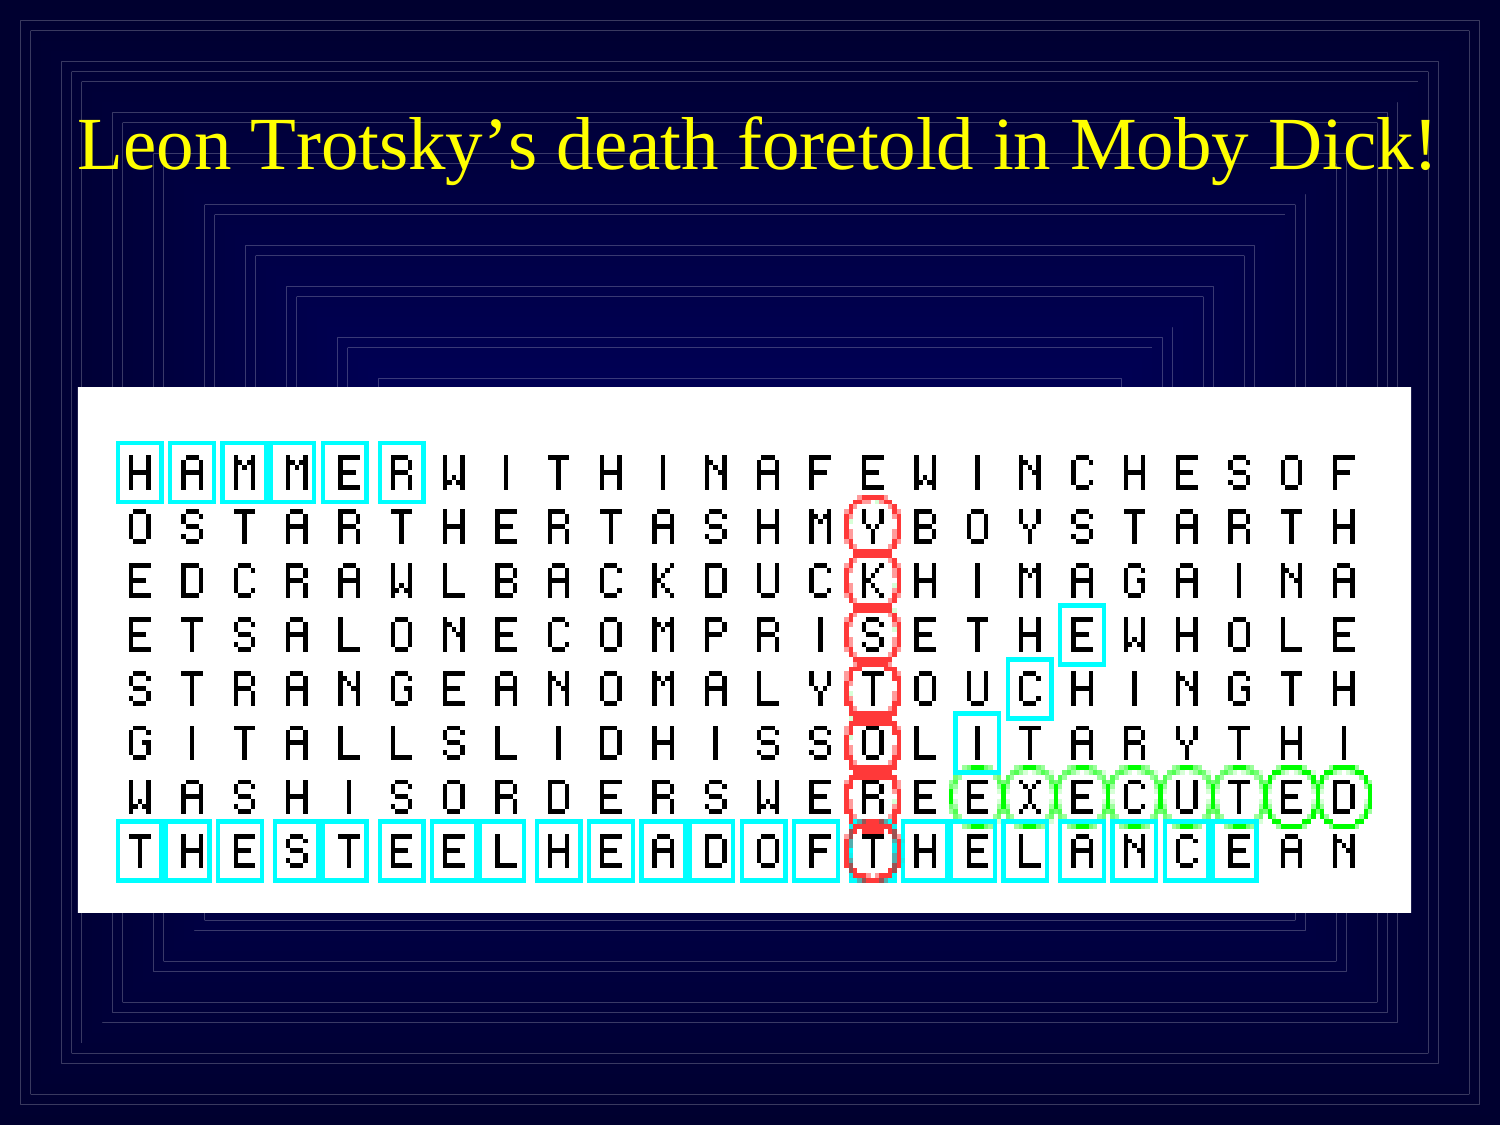

Leon Trotsky’s death foretold in Moby Dick!